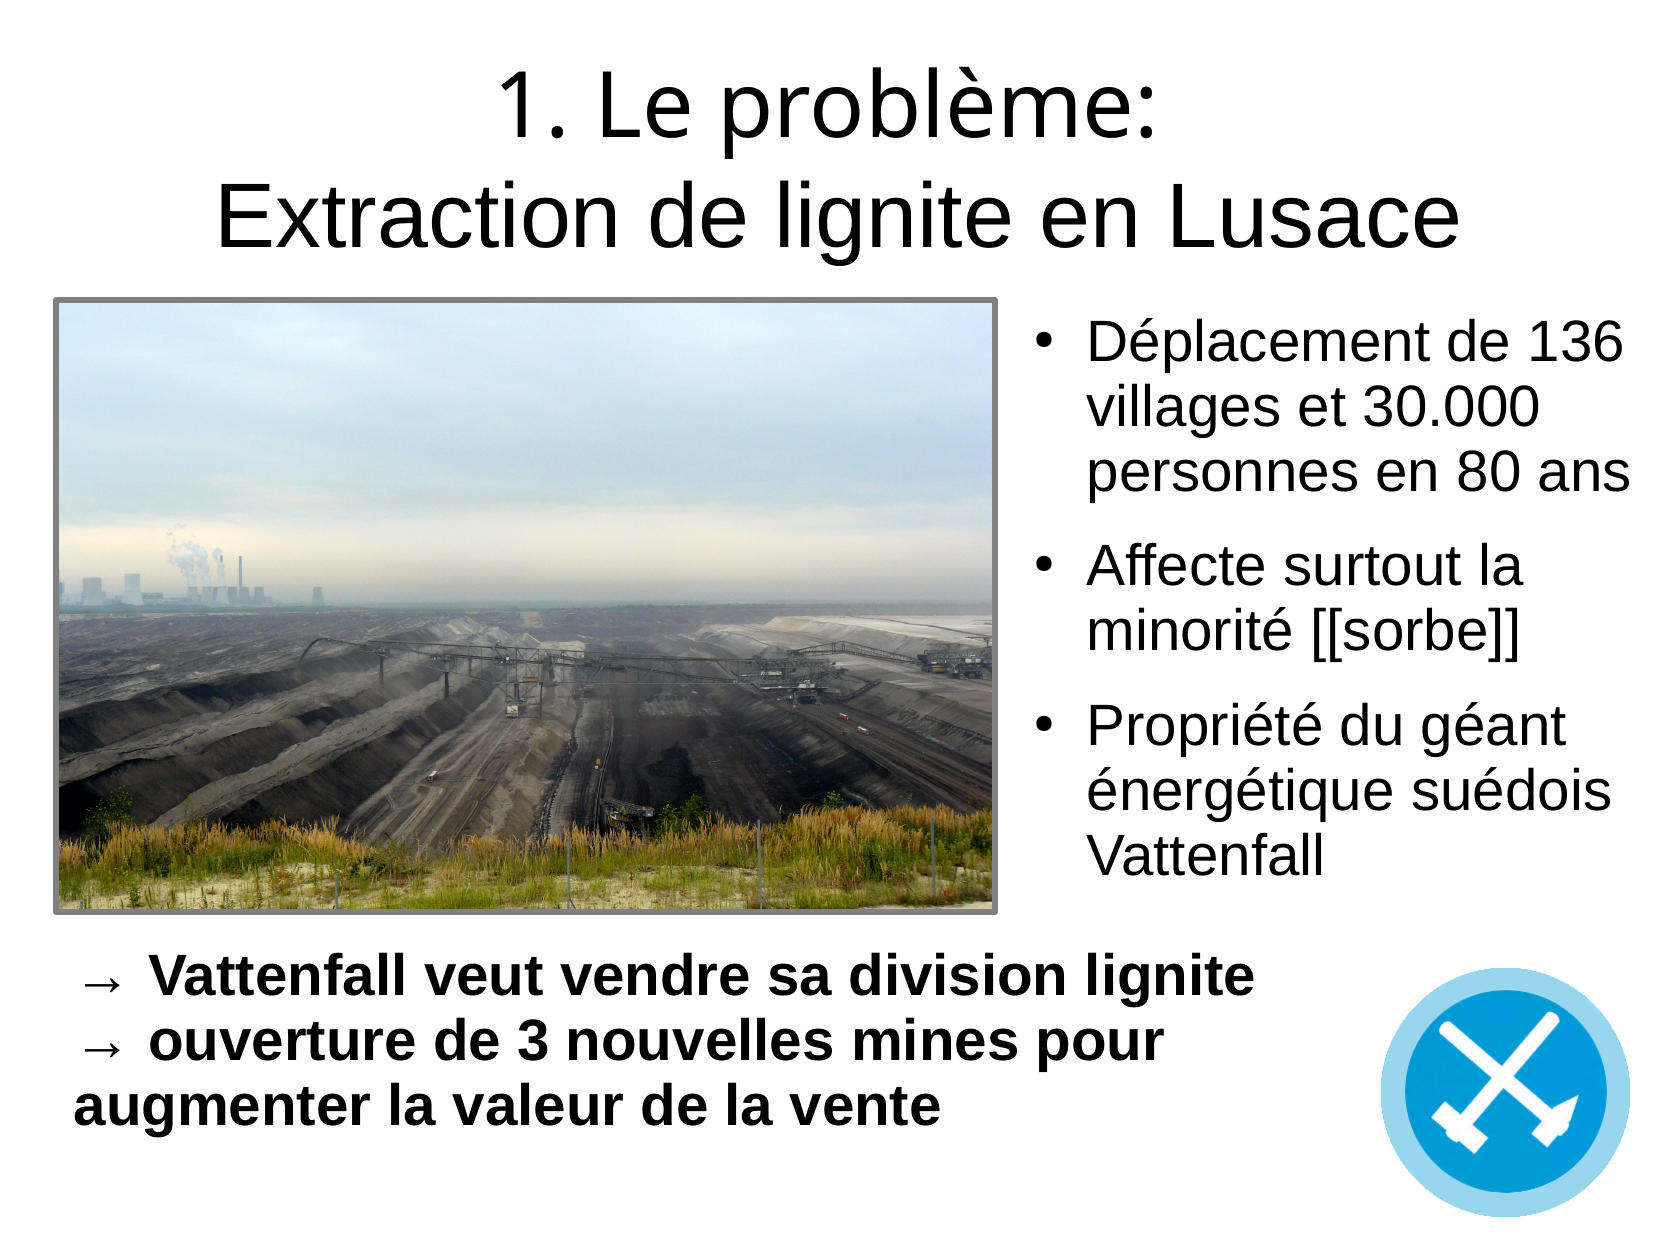

# 1. Le problème: Extraction de lignite en Lusace
Déplacement de 136 villages et 30.000 personnes en 80 ans
Affecte surtout la minorité [[sorbe]]
Propriété du géant énergétique suédois Vattenfall
→ Vattenfall veut vendre sa division lignite
→ ouverture de 3 nouvelles mines pour augmenter la valeur de la vente